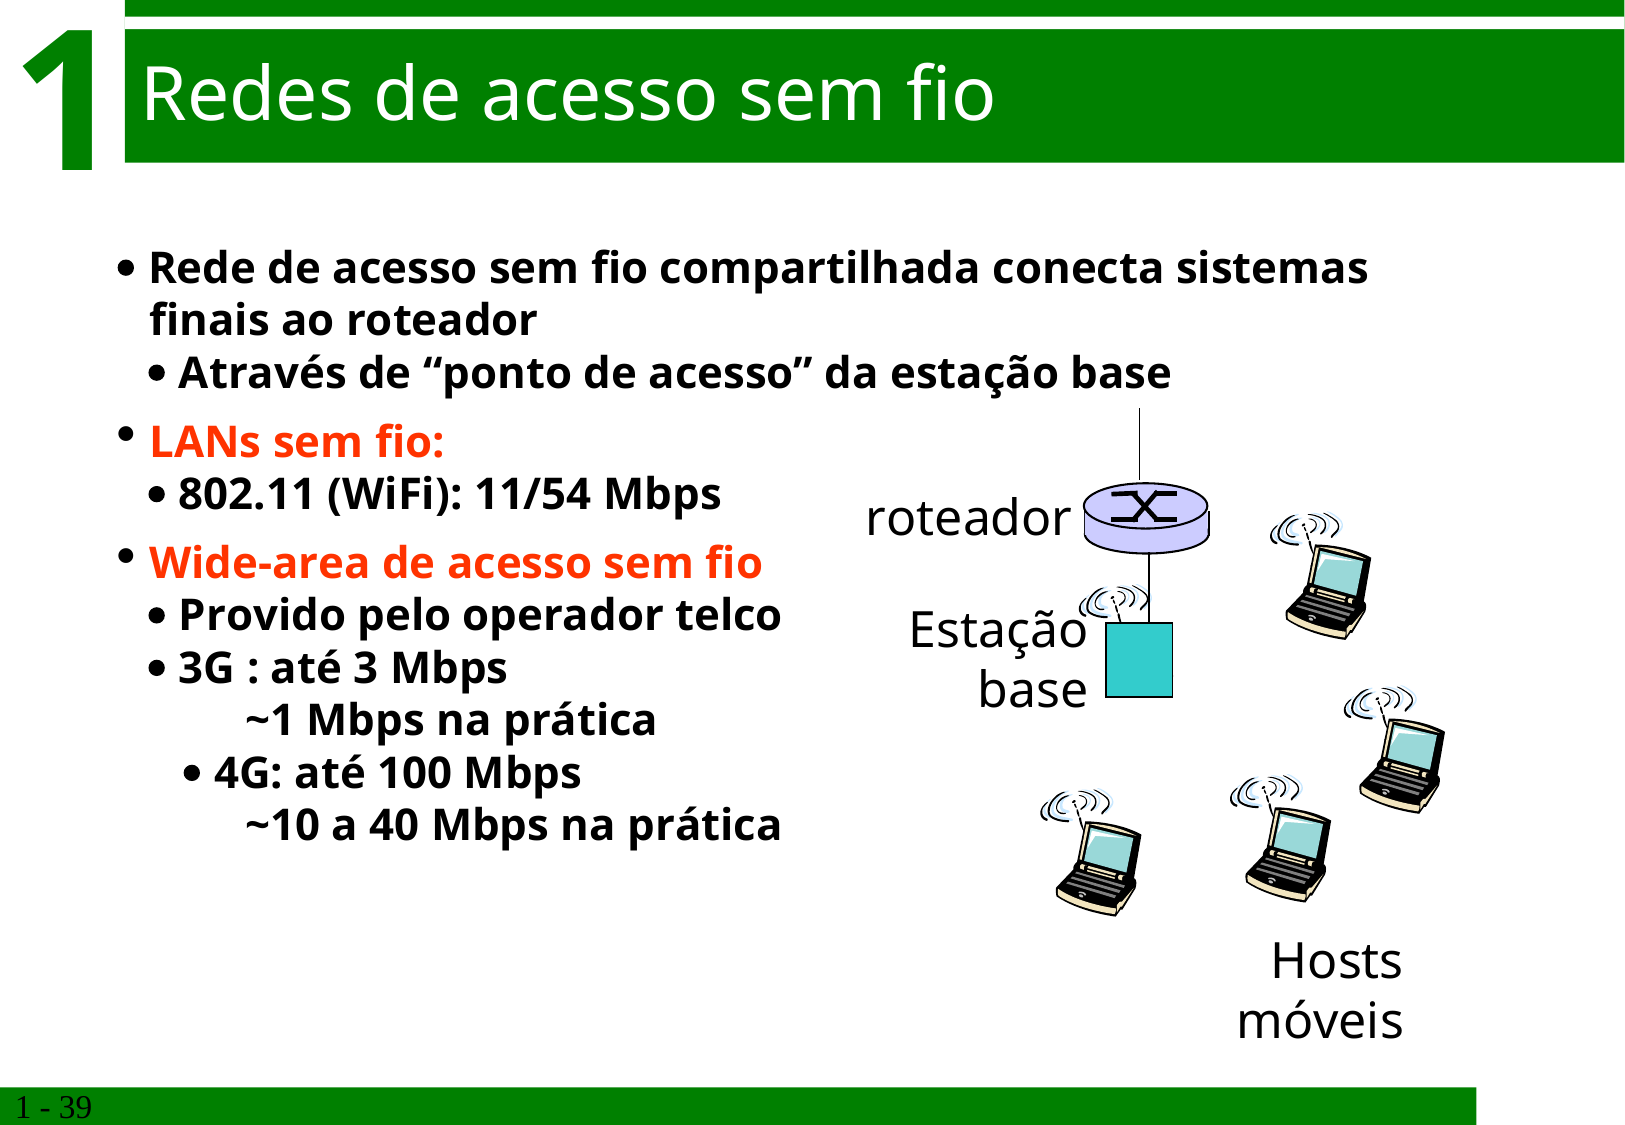

Redes de acesso sem fio
#  Rede de acesso sem fio compartilhada conecta sistemas finais ao roteador
	 Através de “ponto de acesso” da estação base
LANs sem fio:
	 802.11 (WiFi): 11/54 Mbps
Wide-area de acesso sem fio
	 Provido pelo operador telco
	 3G : até 3 Mbps
 ~1 Mbps na prática
 4G: até 100 Mbps
 ~10 a 40 Mbps na prática
roteador
Estação
 base
Hosts
móveis
39